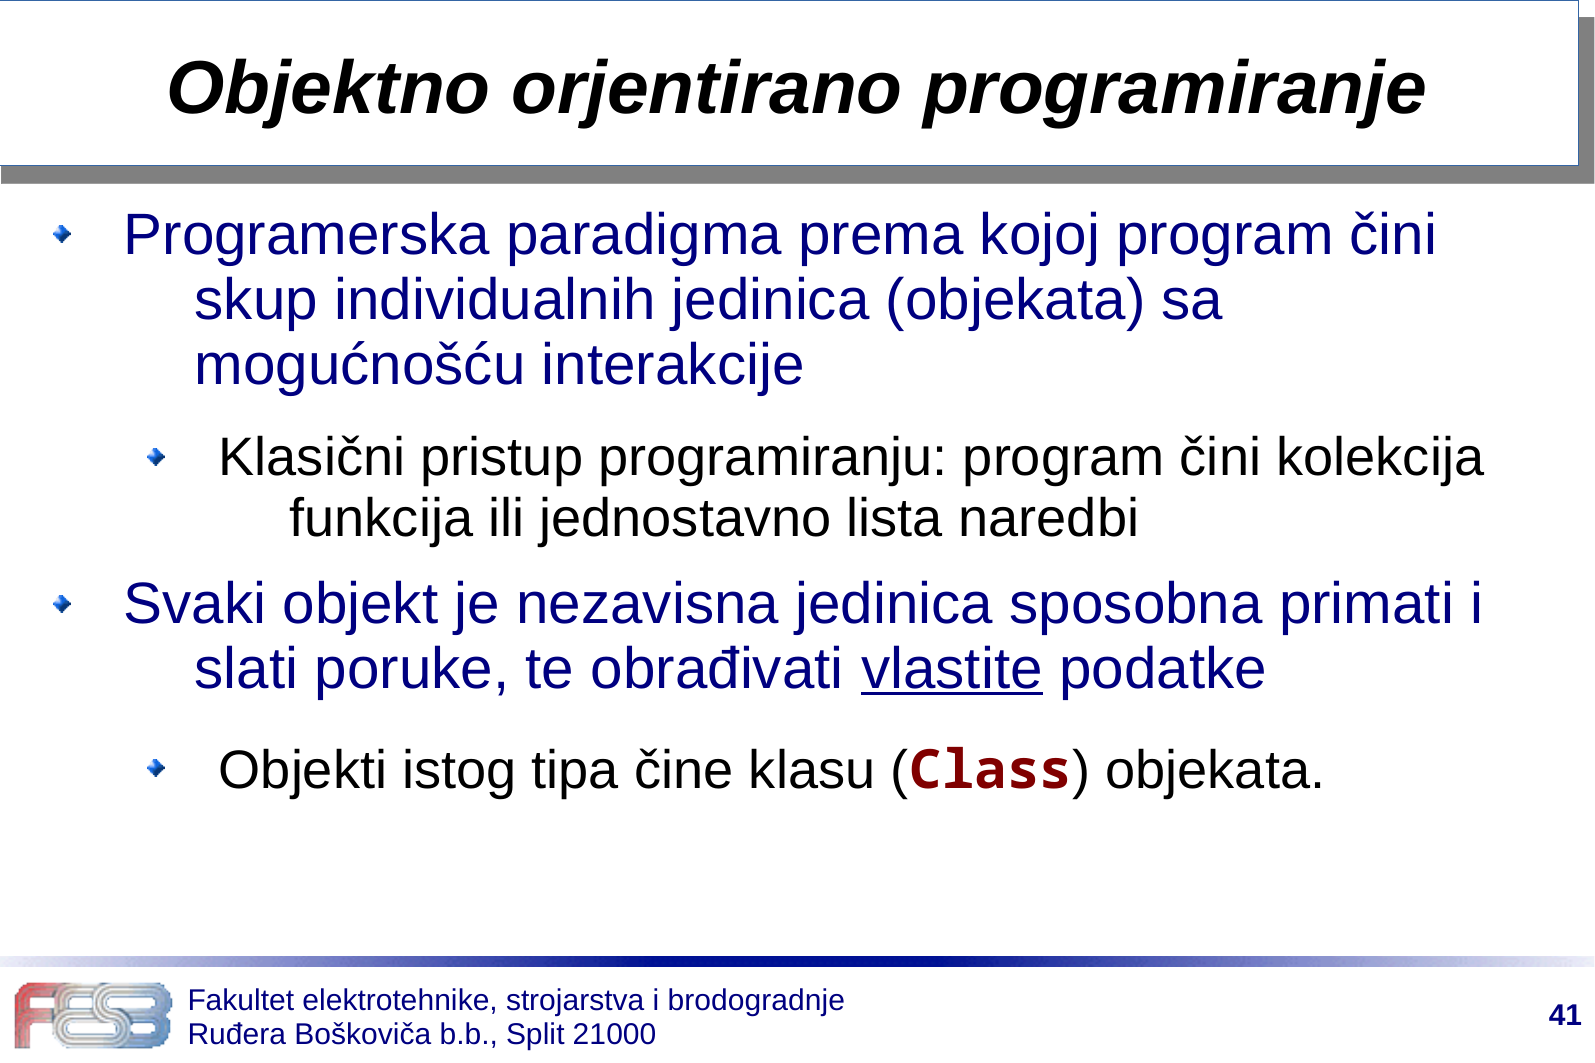

# Objektno orjentirano programiranje
Programerska paradigma prema kojoj program čini skup individualnih jedinica (objekata) sa mogućnošću interakcije
Klasični pristup programiranju: program čini kolekcija funkcija ili jednostavno lista naredbi
Svaki objekt je nezavisna jedinica sposobna primati i slati poruke, te obrađivati vlastite podatke
Objekti istog tipa čine klasu (Class) objekata.